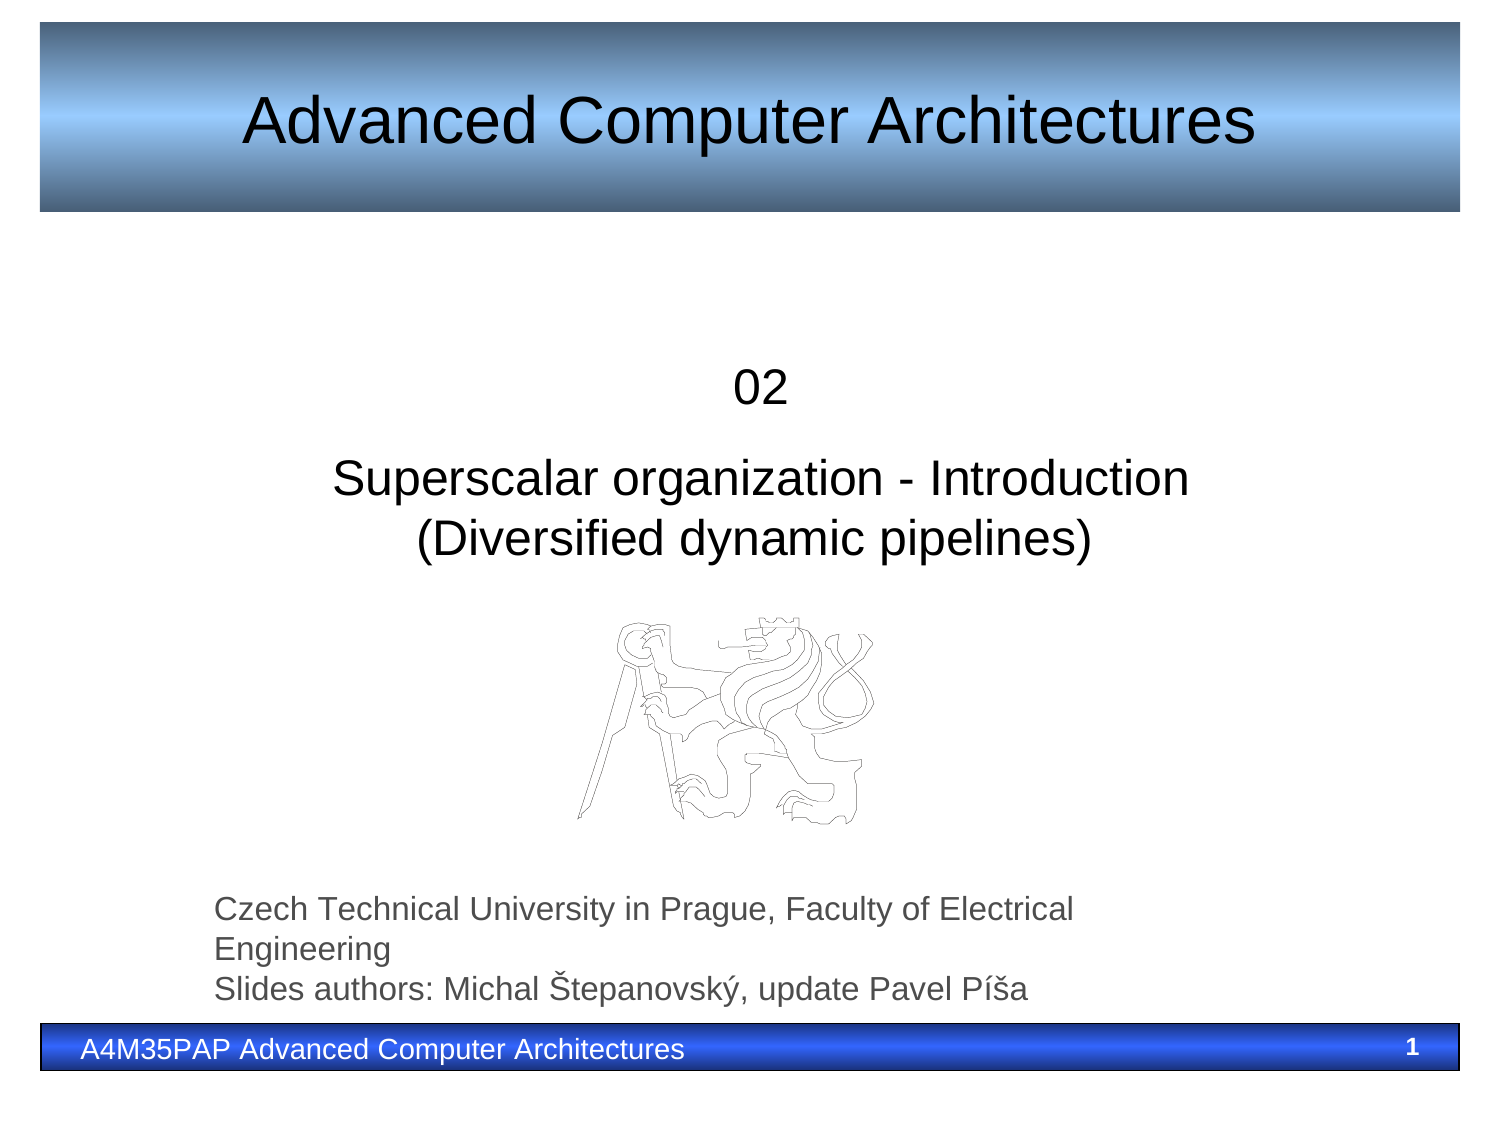

Advanced Computer Architectures
02
Superscalar organization - Introduction
(Diversified dynamic pipelines)
Czech Technical University in Prague, Faculty of Electrical Engineering
Slides authors: Michal Štepanovský, update Pavel Píša
1